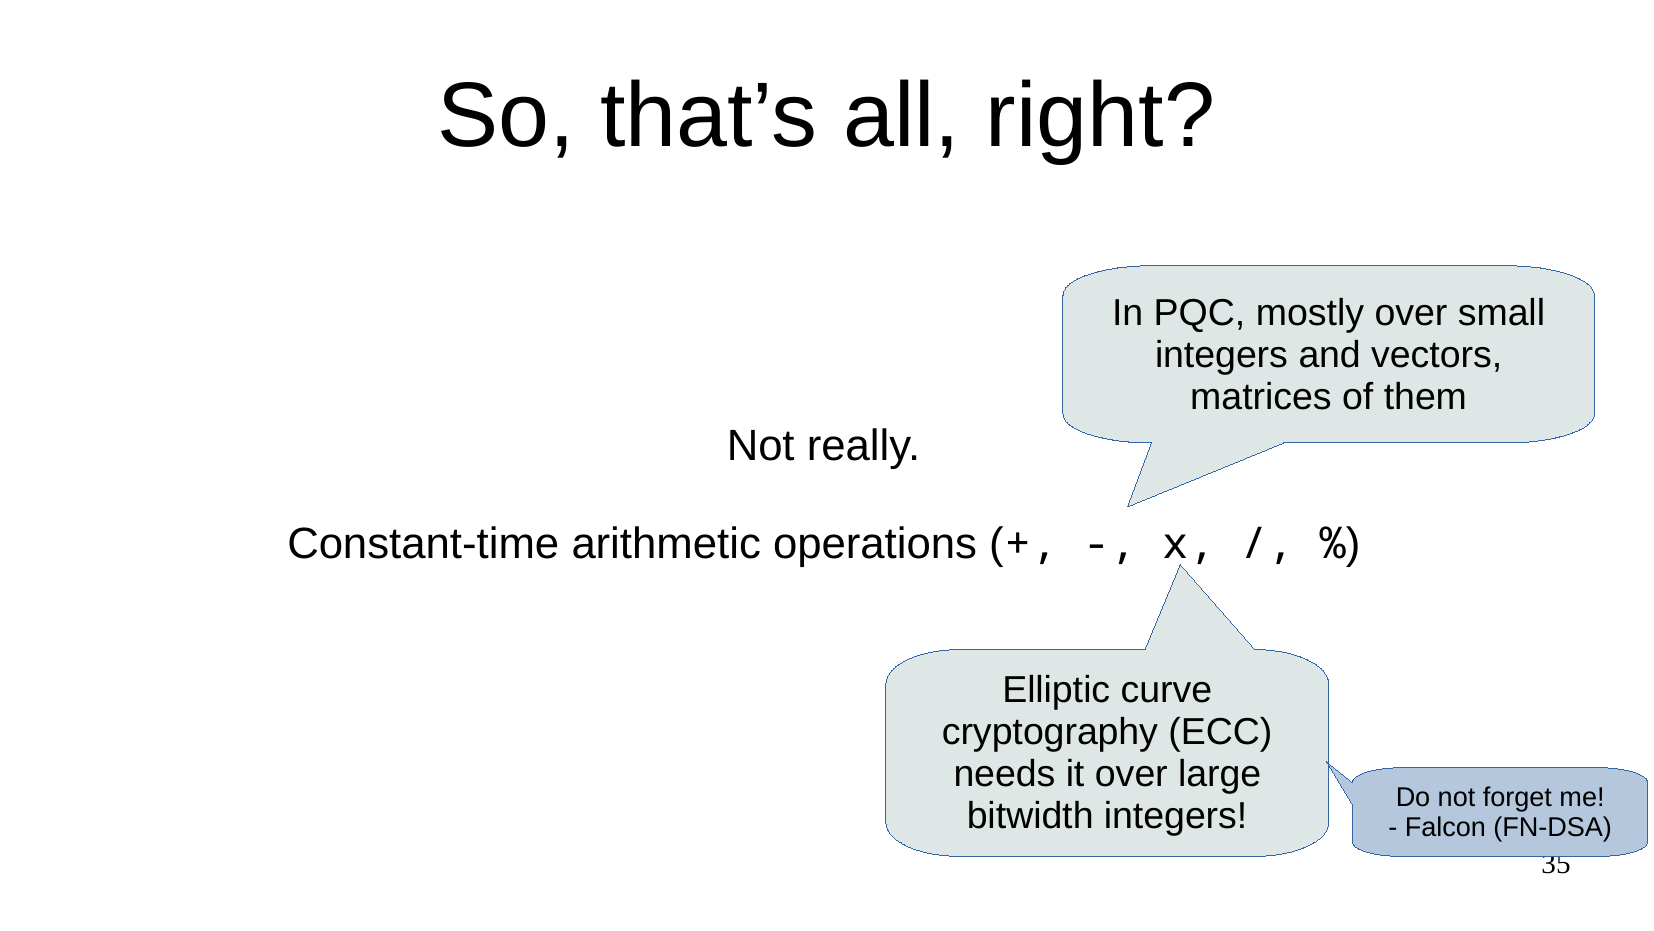

# So, that’s all, right?
In PQC, mostly over small integers and vectors, matrices of them
Not really.
Constant-time arithmetic operations (+, -, x, /, %)
Elliptic curve cryptography (ECC) needs it over large bitwidth integers!
Do not forget me!
- Falcon (FN-DSA)
35